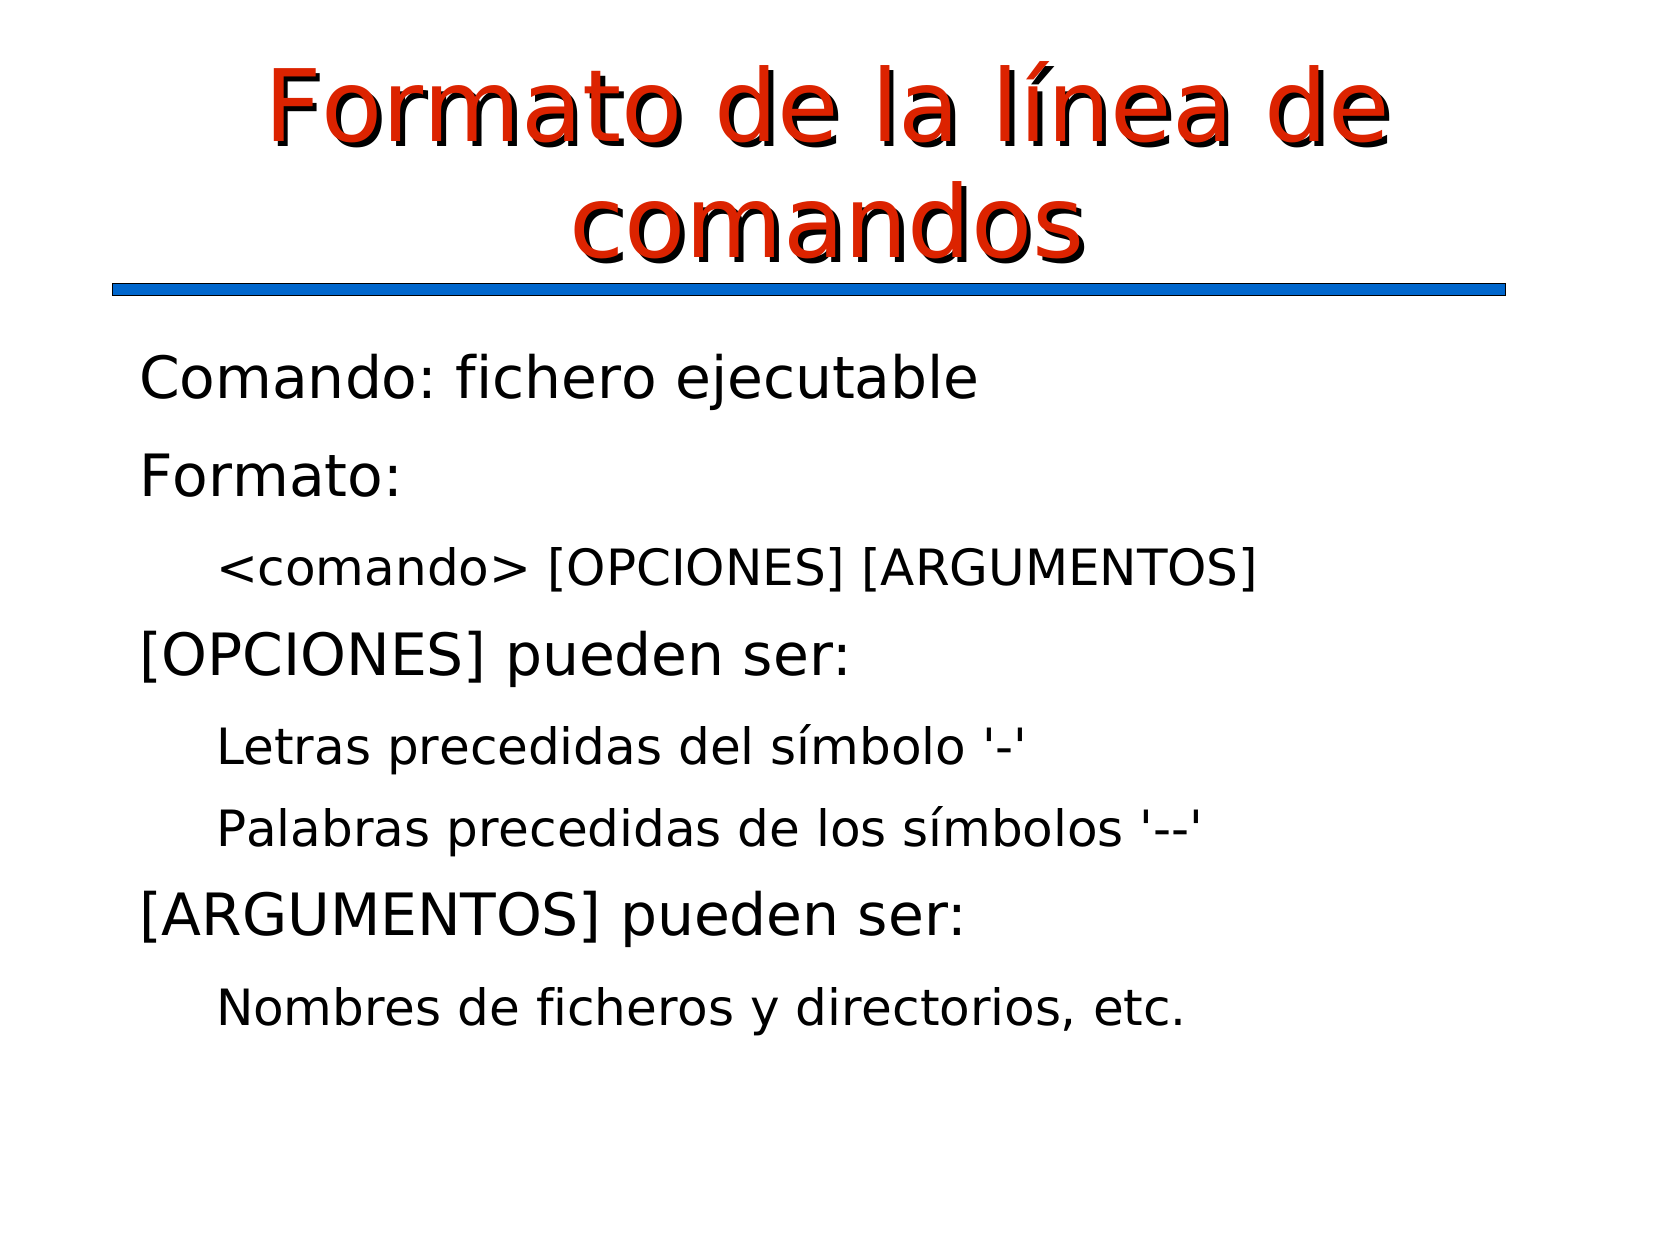

# Formato de la línea de comandos
Comando: fichero ejecutable
Formato:
<comando> [OPCIONES] [ARGUMENTOS]
[OPCIONES] pueden ser:
Letras precedidas del símbolo '-'
Palabras precedidas de los símbolos '--'
[ARGUMENTOS] pueden ser:
Nombres de ficheros y directorios, etc.